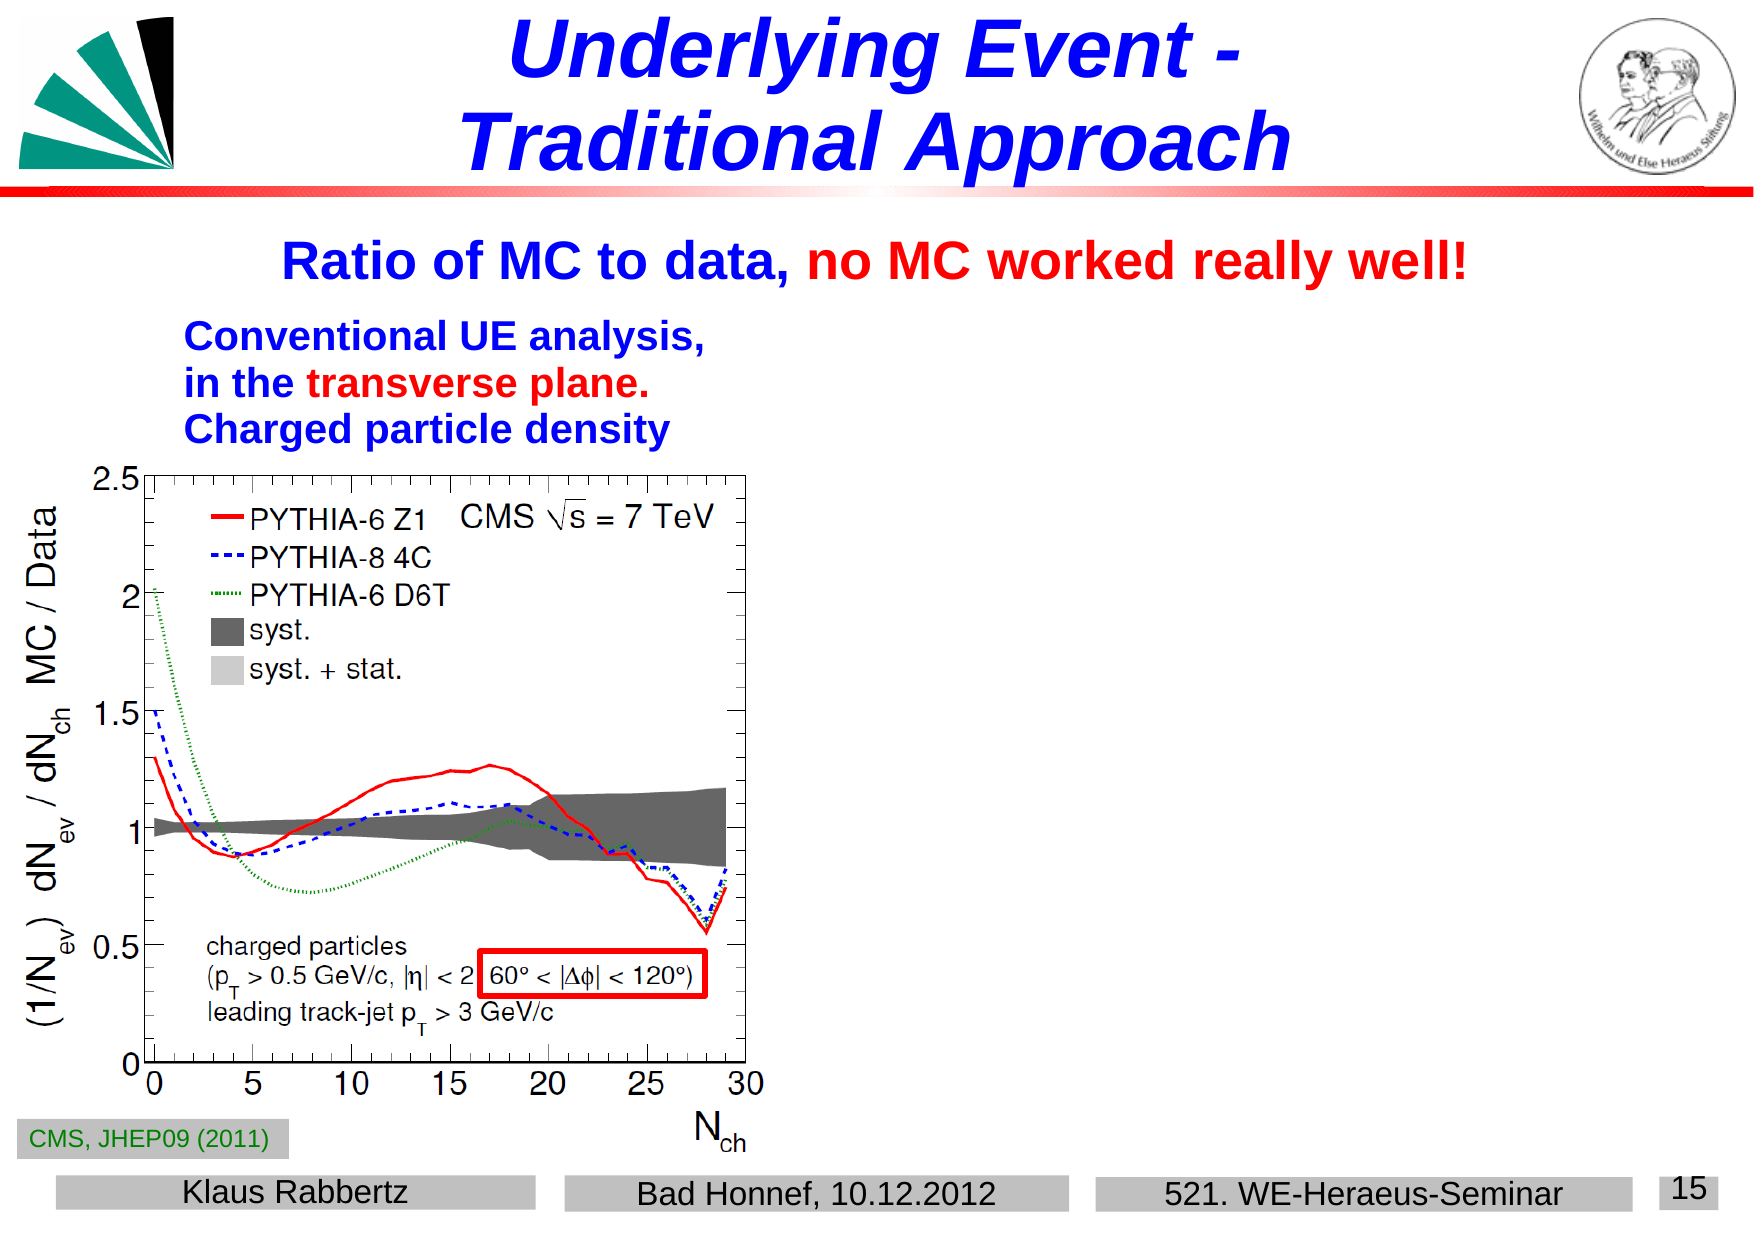

# Underlying Event - Traditional Approach
Ratio of MC to data, no MC worked really well!
Conventional UE analysis,
in the transverse plane.
Charged particle density
CMS, JHEP09 (2011)